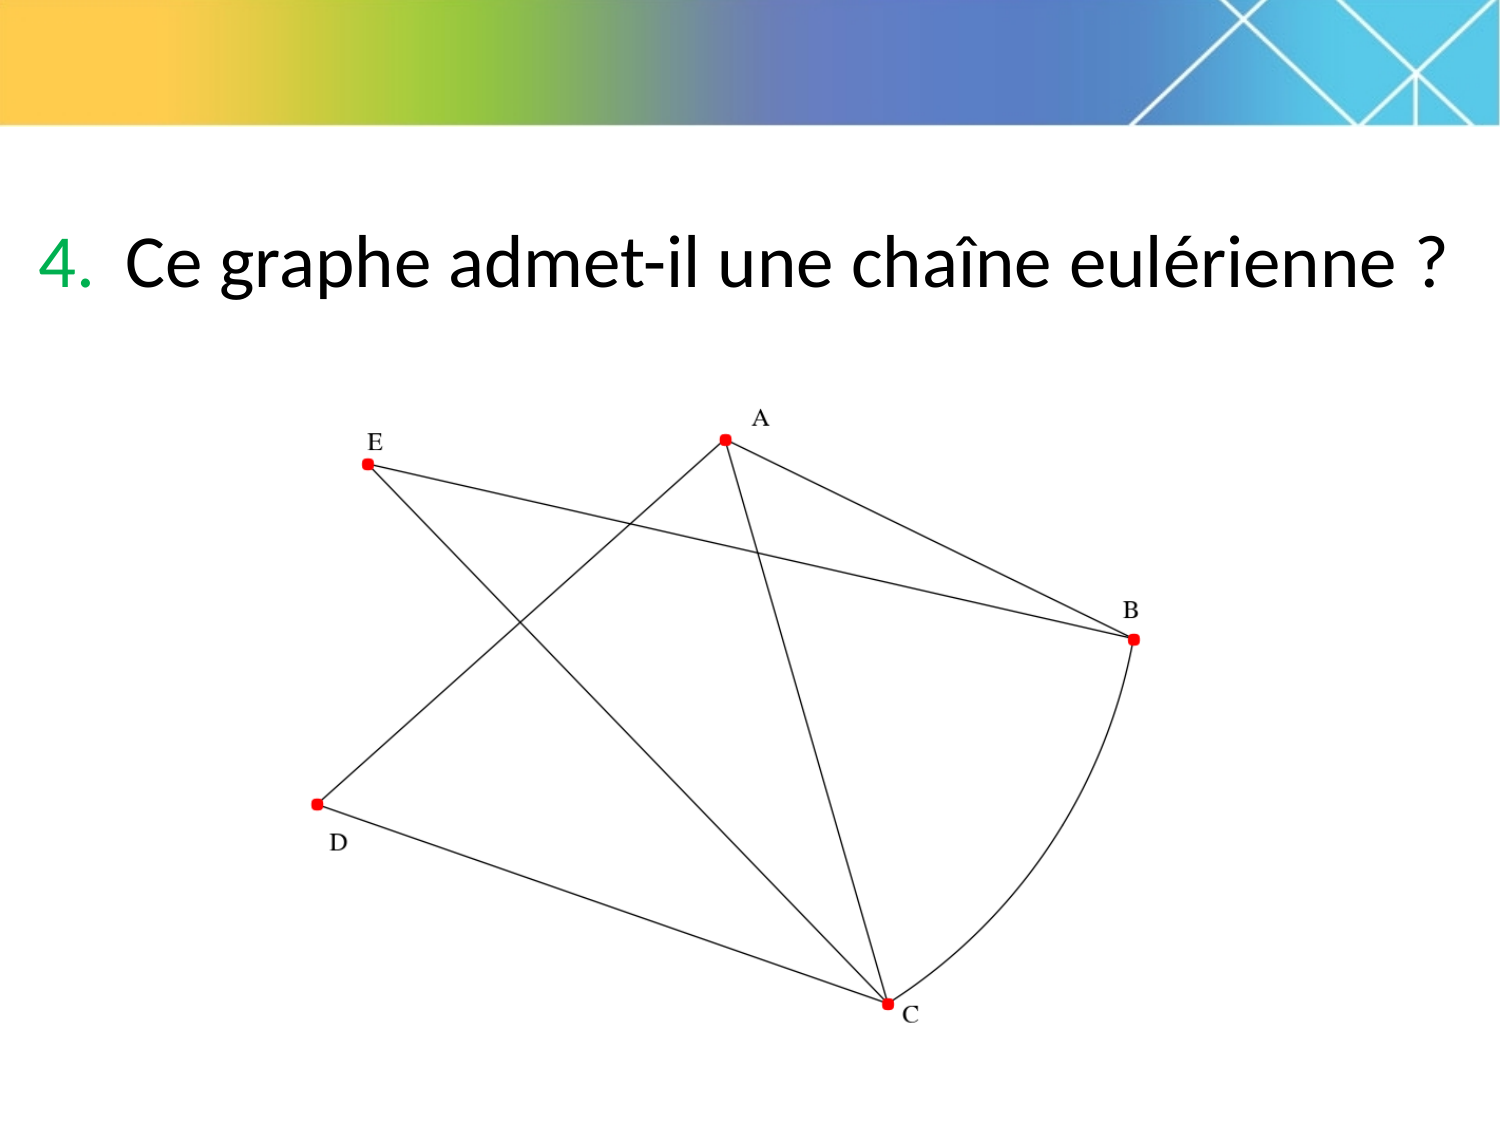

Ce graphe admet-il une chaîne eulérienne ?